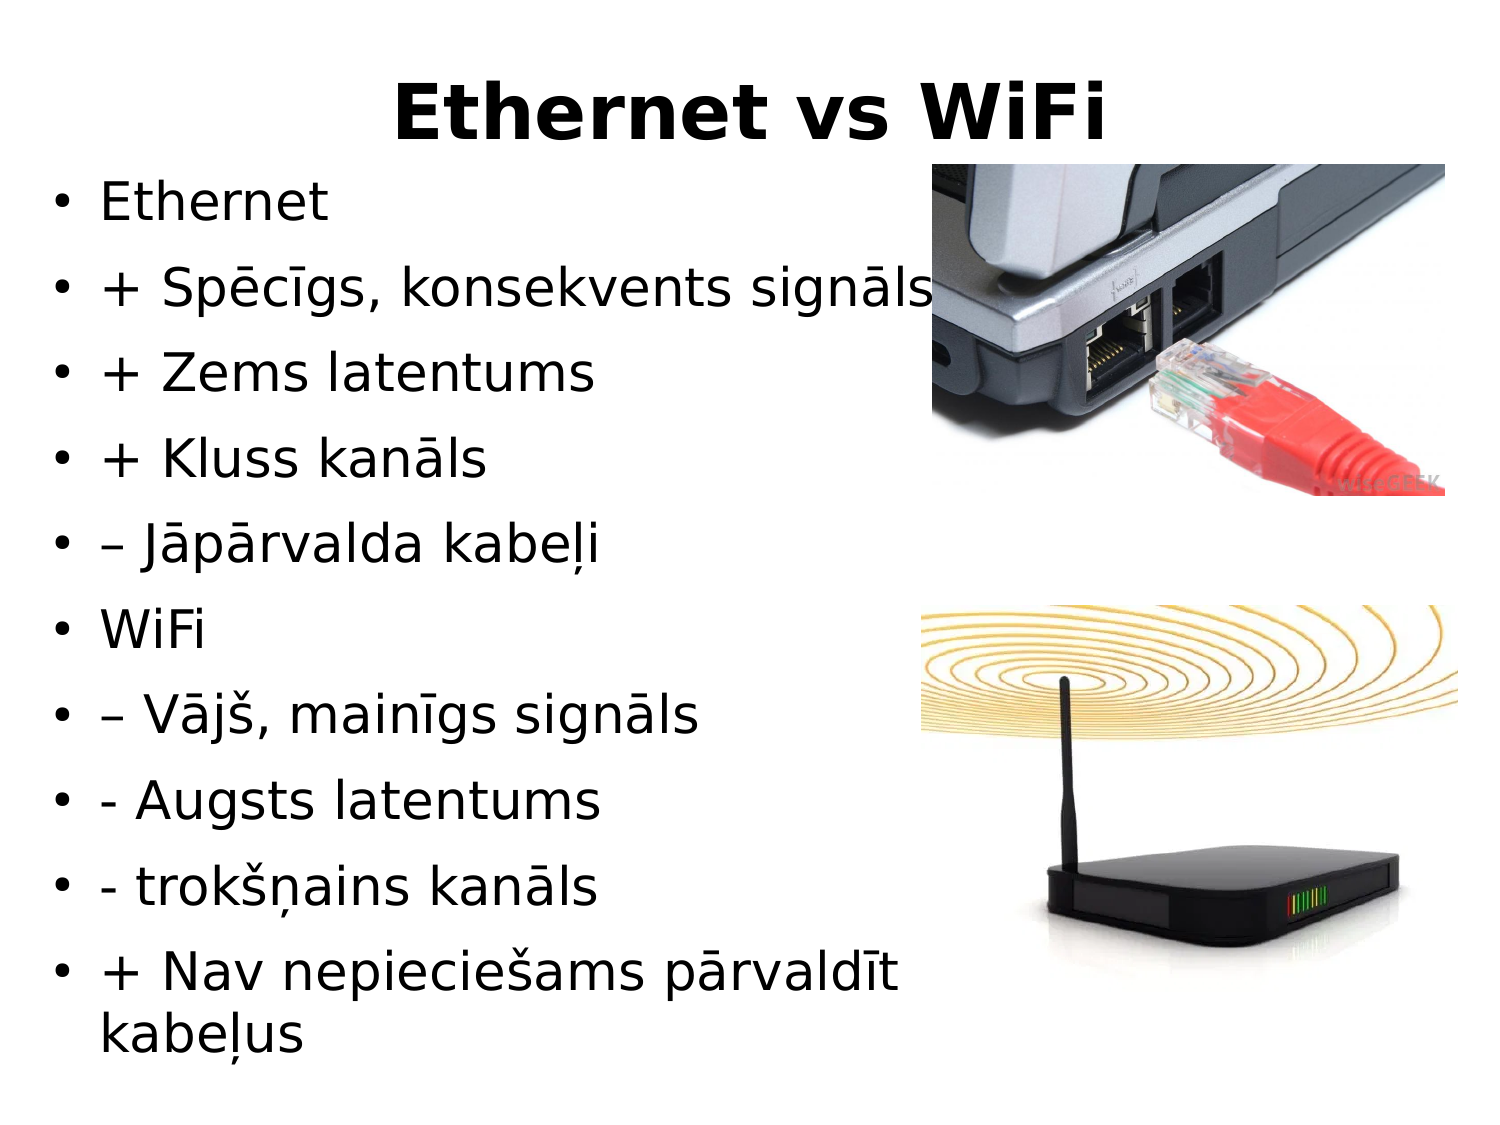

# Ethernet vs WiFi
Ethernet
+ Spēcīgs, konsekvents signāls
+ Zems latentums
+ Kluss kanāls
– Jāpārvalda kabeļi
WiFi
– Vājš, mainīgs signāls
- Augsts latentums
- trokšņains kanāls
+ Nav nepieciešams pārvaldīt kabeļus